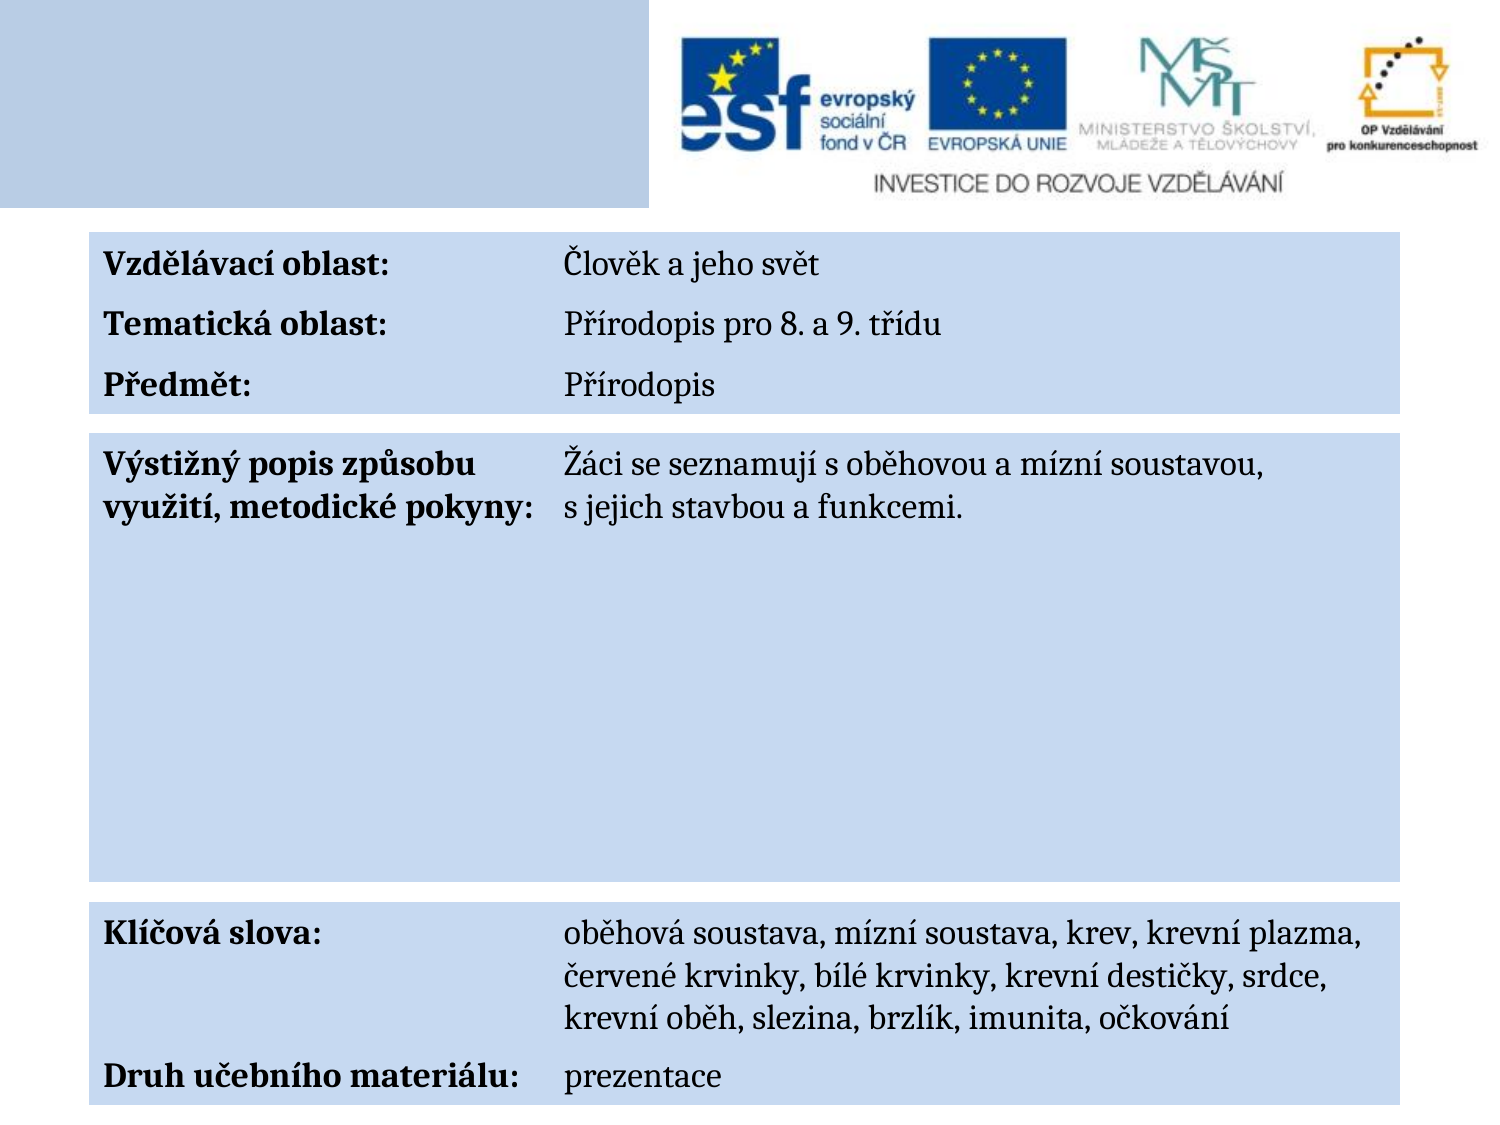

| Vzdělávací oblast: | Člověk a jeho svět |
| --- | --- |
| Tematická oblast: | Přírodopis pro 8. a 9. třídu |
| Předmět: | Přírodopis |
| Výstižný popis způsobu využití, metodické pokyny: | Žáci se seznamují s oběhovou a mízní soustavou, s jejich stavbou a funkcemi. |
| --- | --- |
| Klíčová slova: | oběhová soustava, mízní soustava, krev, krevní plazma, červené krvinky, bílé krvinky, krevní destičky, srdce, krevní oběh, slezina, brzlík, imunita, očkování |
| --- | --- |
| Druh učebního materiálu: | prezentace |